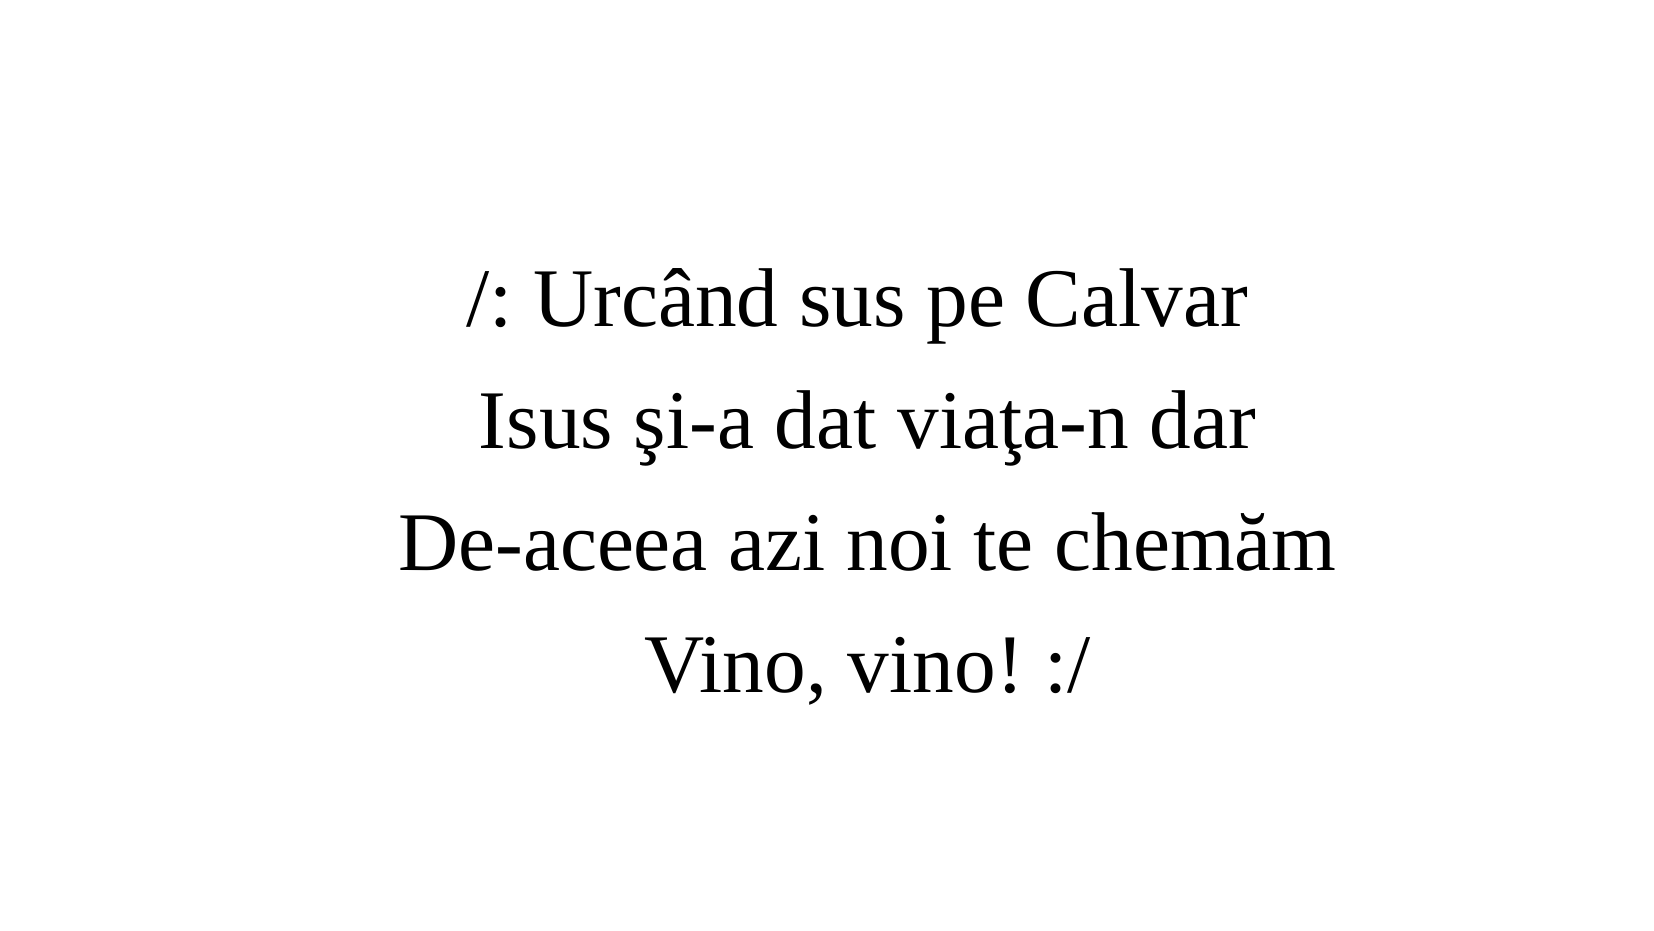

# /: Urcând sus pe Calvar
Isus şi-a dat viaţa-n dar
De-aceea azi noi te chemăm
Vino, vino! :/